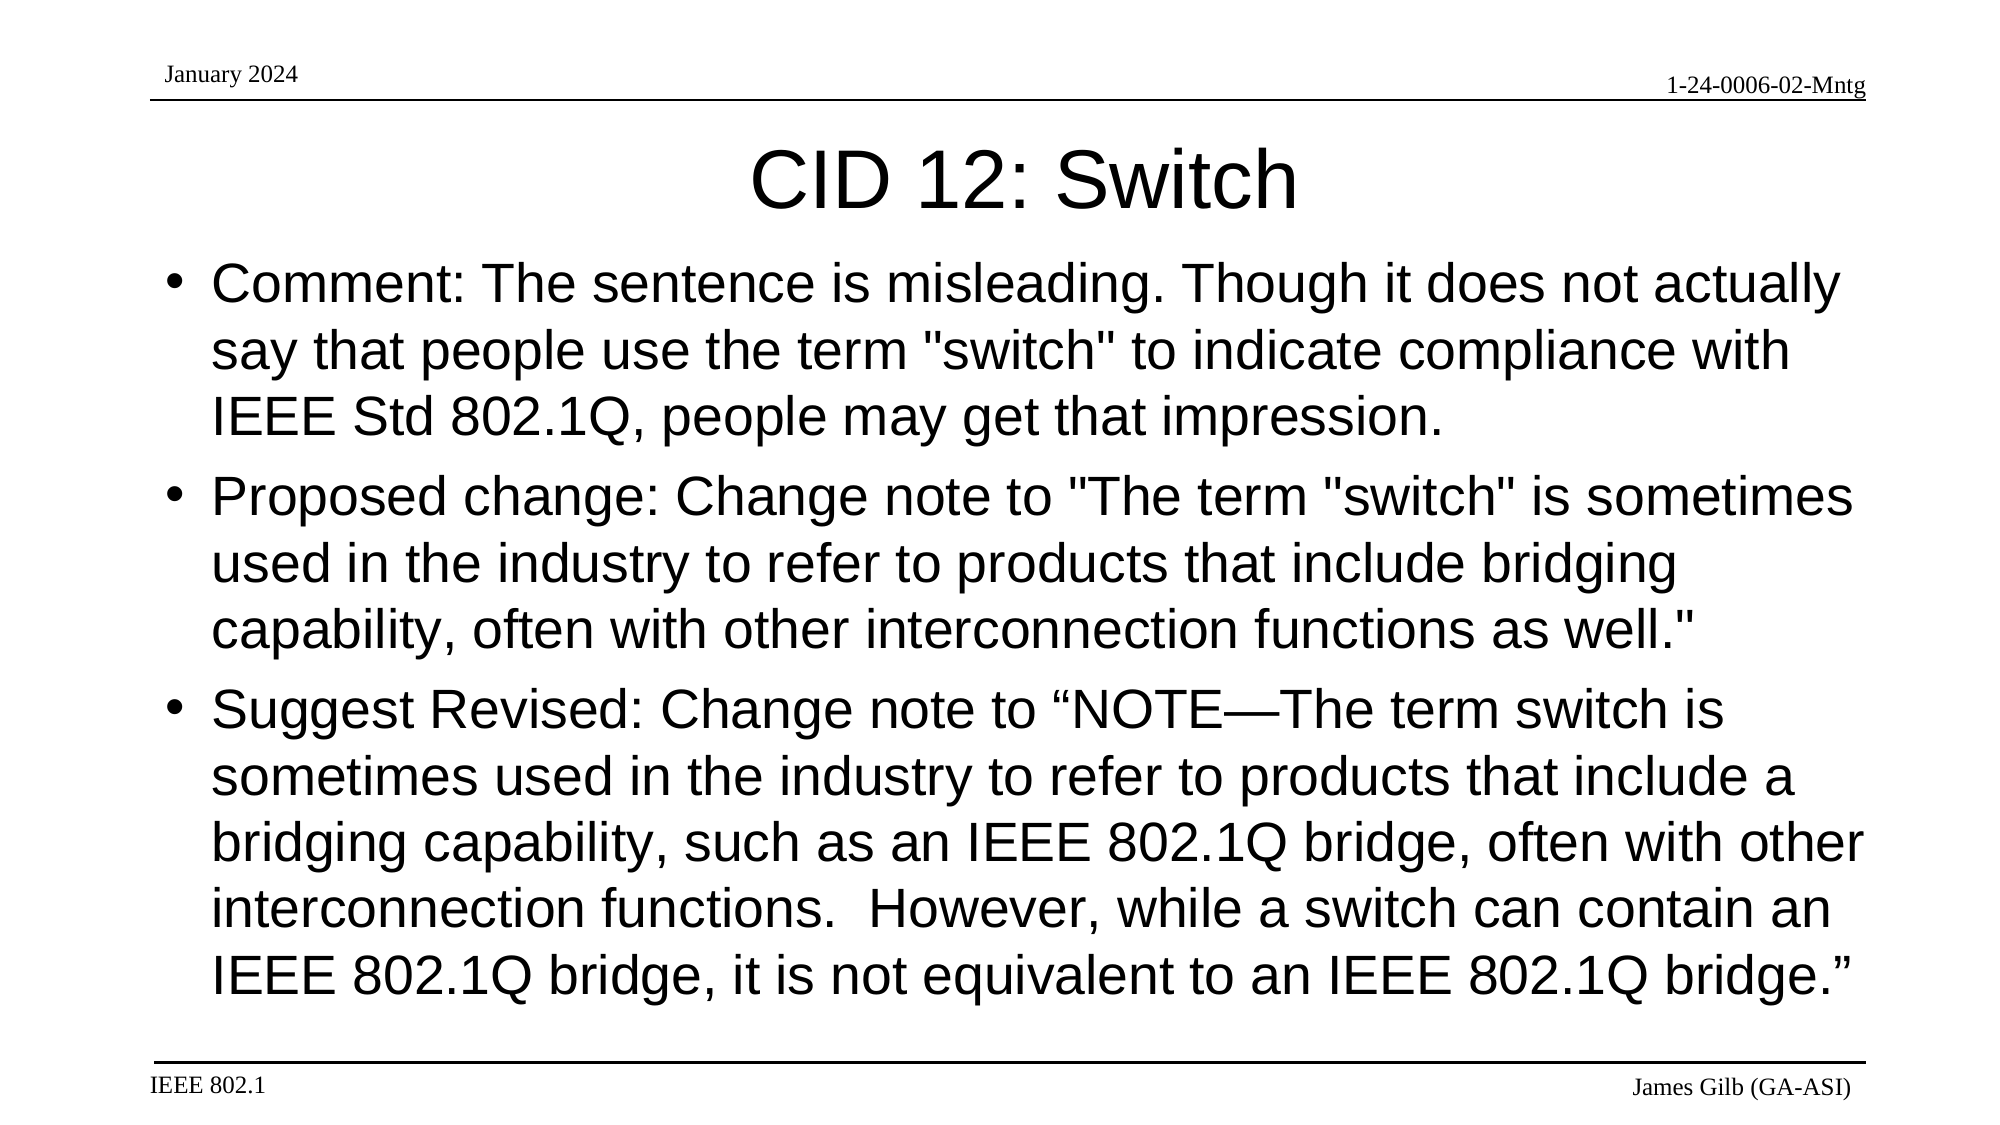

# CID 12: Switch
Comment: The sentence is misleading. Though it does not actually say that people use the term "switch" to indicate compliance with IEEE Std 802.1Q, people may get that impression.
Proposed change: Change note to "The term "switch" is sometimes used in the industry to refer to products that include bridging capability, often with other interconnection functions as well."
Suggest Revised: Change note to “NOTE—The term switch is sometimes used in the industry to refer to products that include a bridging capability, such as an IEEE 802.1Q bridge, often with other interconnection functions. However, while a switch can contain an IEEE 802.1Q bridge, it is not equivalent to an IEEE 802.1Q bridge.”